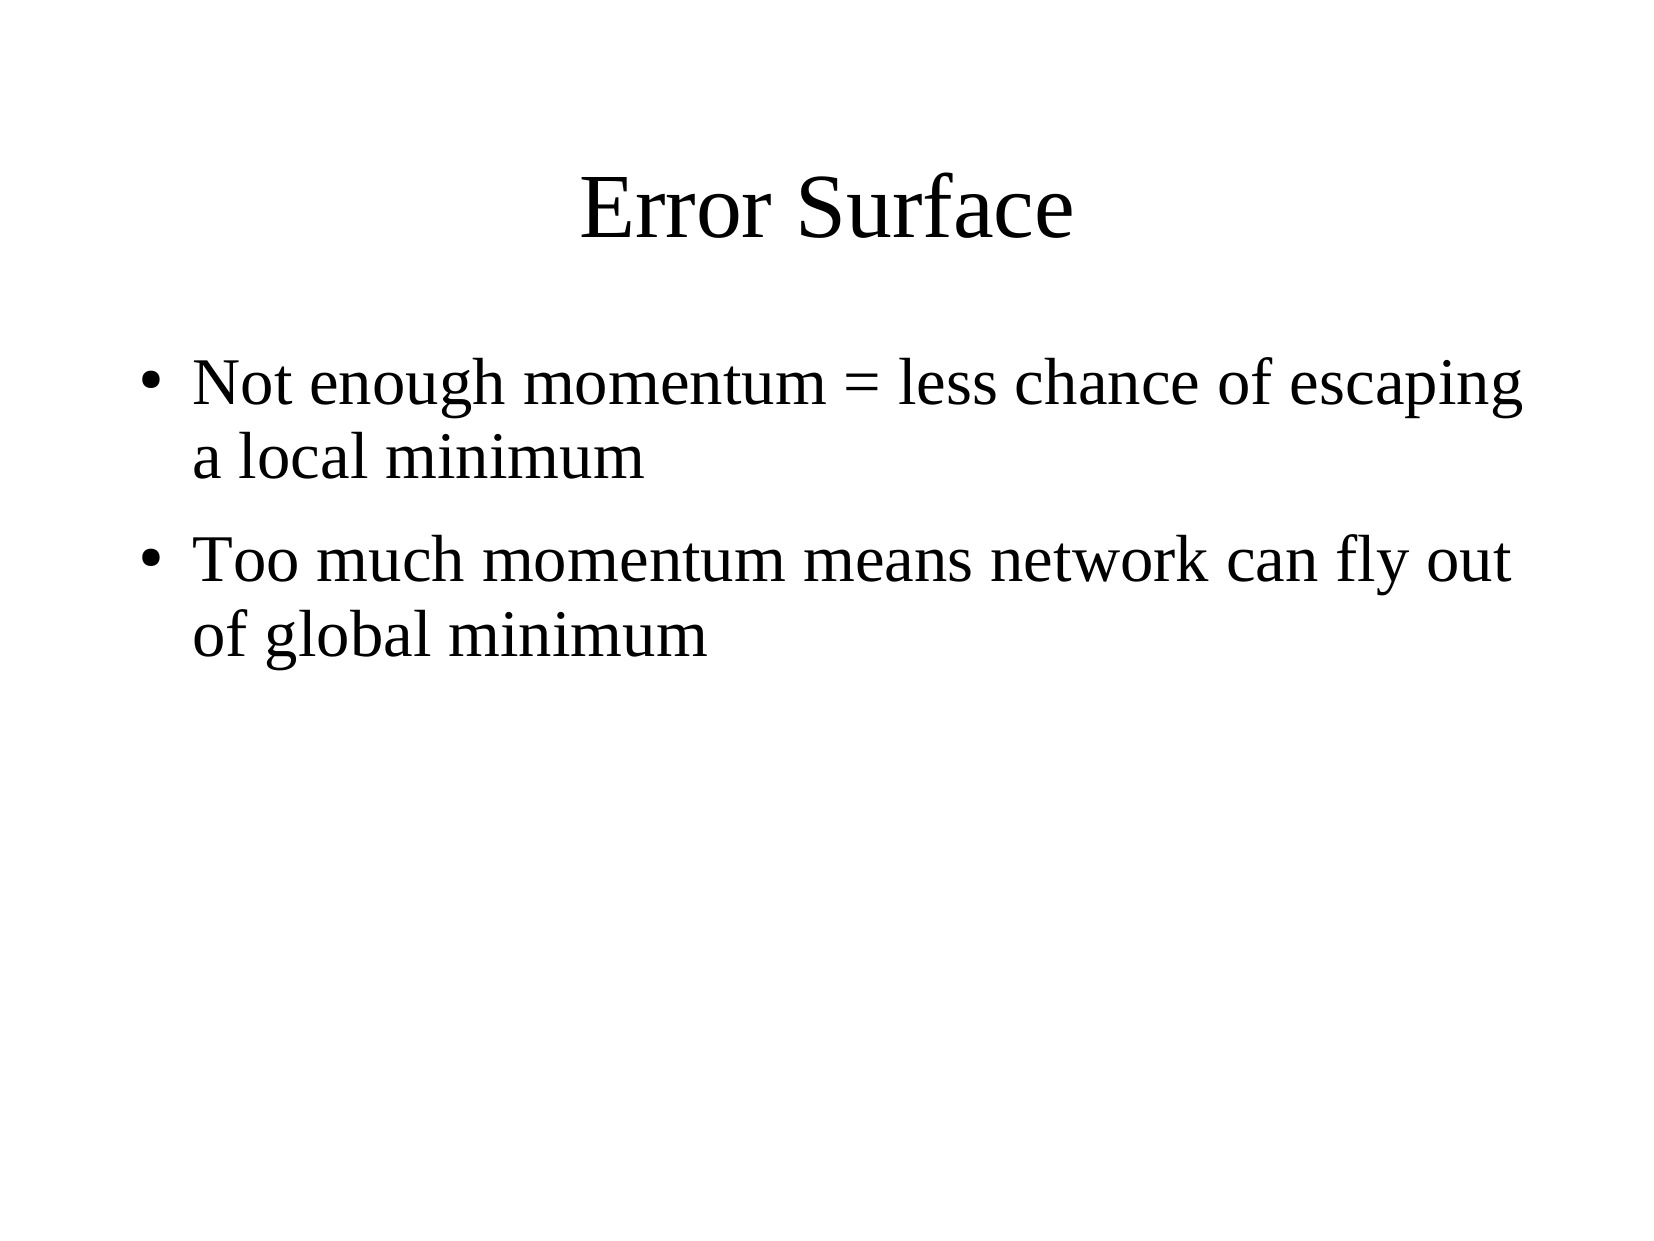

# Error Surface
Not enough momentum = less chance of escaping a local minimum
Too much momentum means network can fly out of global minimum